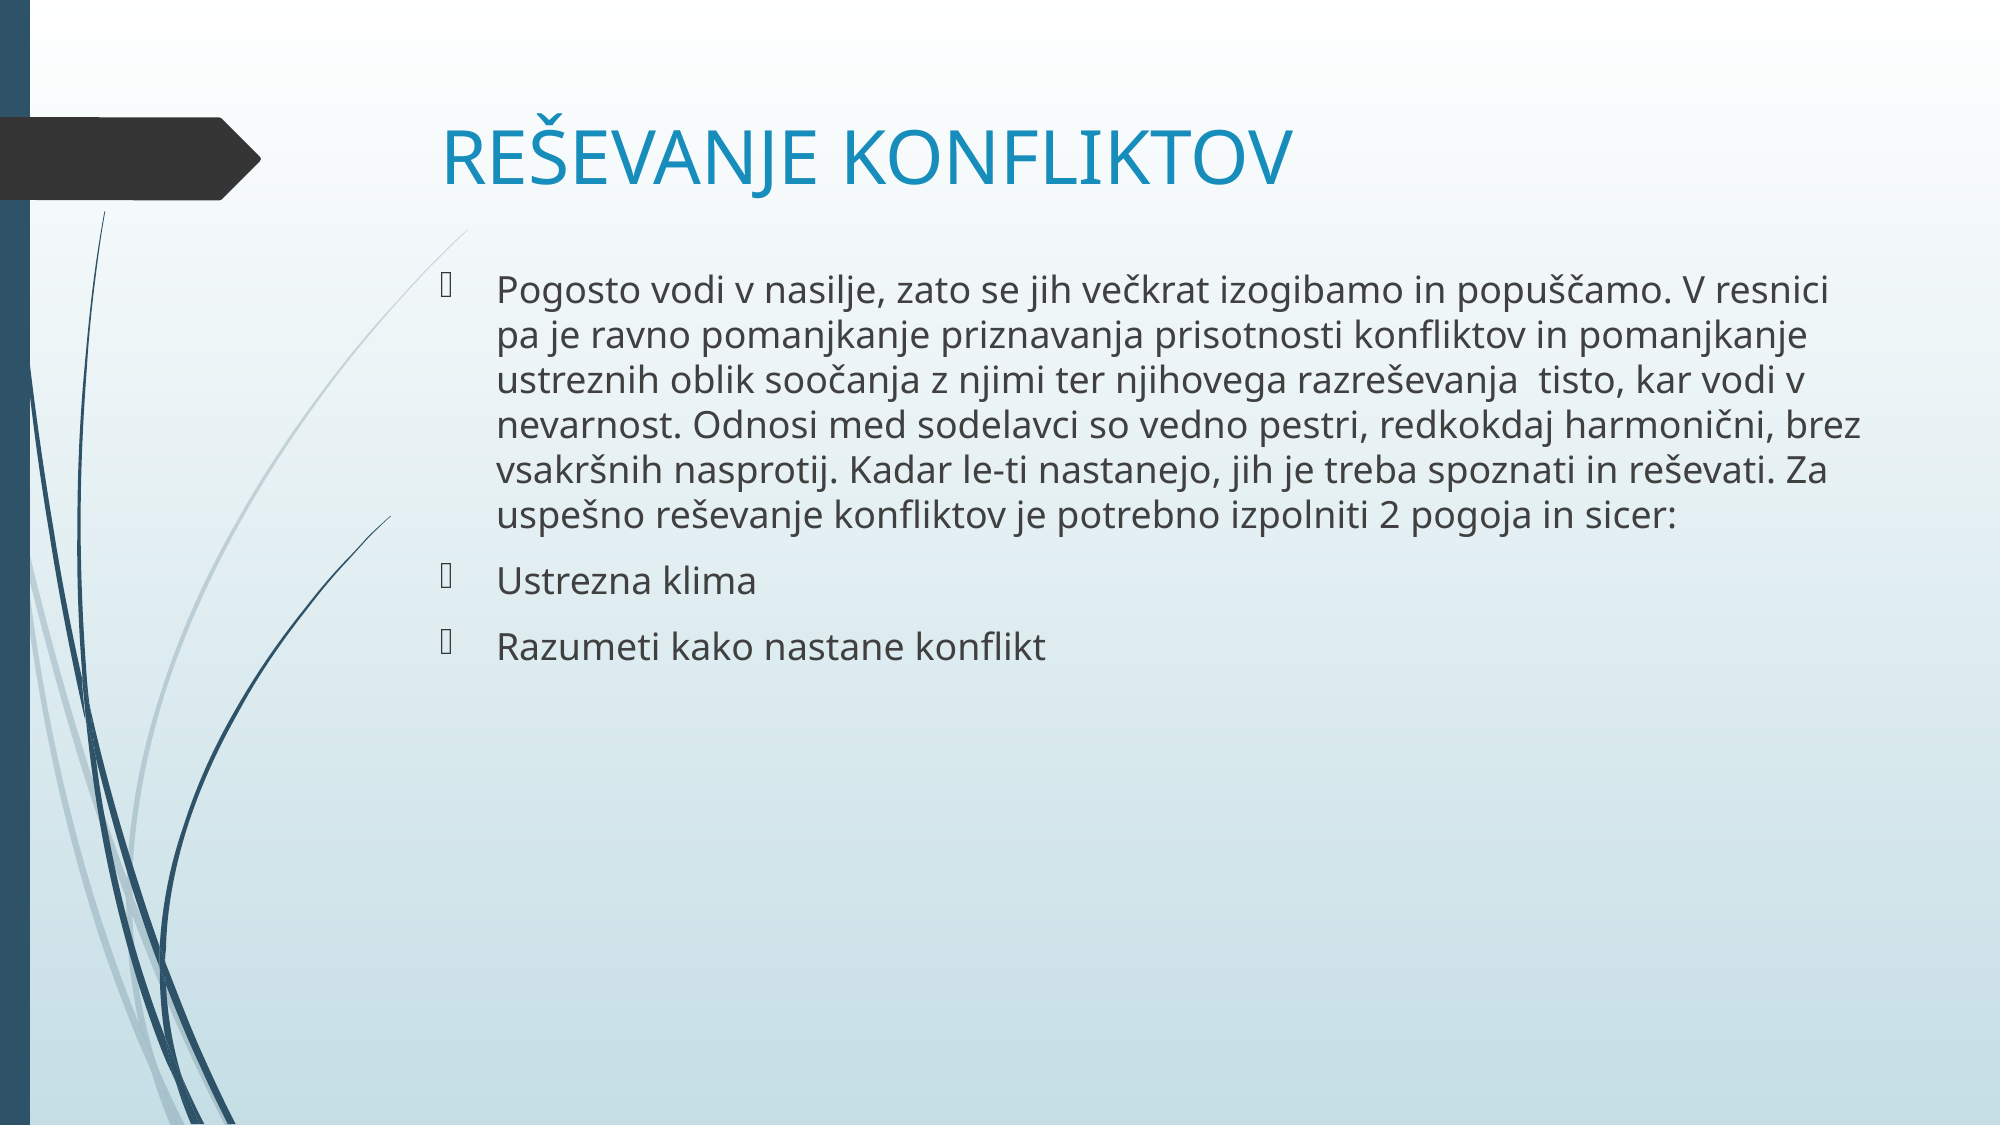

# REŠEVANJE KONFLIKTOV
Pogosto vodi v nasilje, zato se jih večkrat izogibamo in popuščamo. V resnici pa je ravno pomanjkanje priznavanja prisotnosti konfliktov in pomanjkanje ustreznih oblik soočanja z njimi ter njihovega razreševanja tisto, kar vodi v nevarnost. Odnosi med sodelavci so vedno pestri, redkokdaj harmonični, brez vsakršnih nasprotij. Kadar le-ti nastanejo, jih je treba spoznati in reševati. Za uspešno reševanje konfliktov je potrebno izpolniti 2 pogoja in sicer:
Ustrezna klima
Razumeti kako nastane konflikt